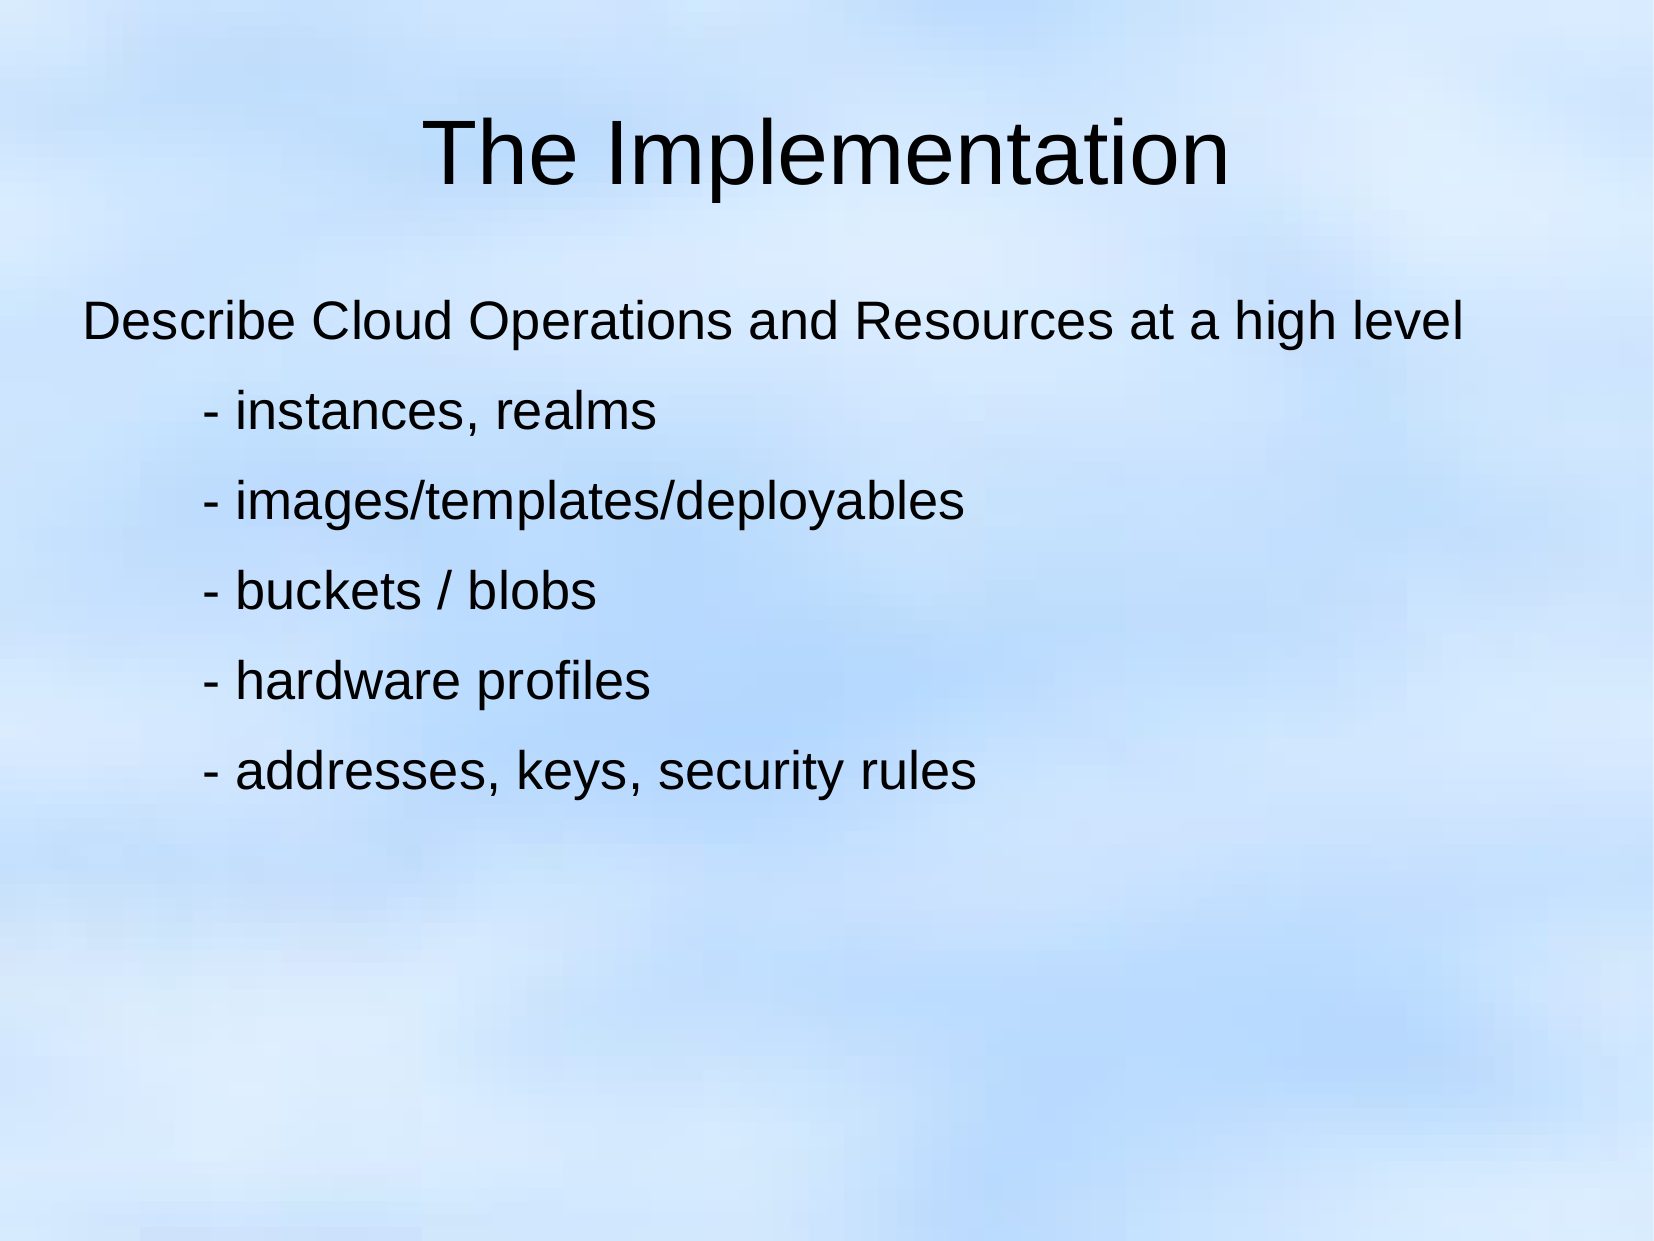

# The Implementation
Describe Cloud Operations and Resources at a high level
 - instances, realms
 - images/templates/deployables
 - buckets / blobs
 - hardware profiles
 - addresses, keys, security rules